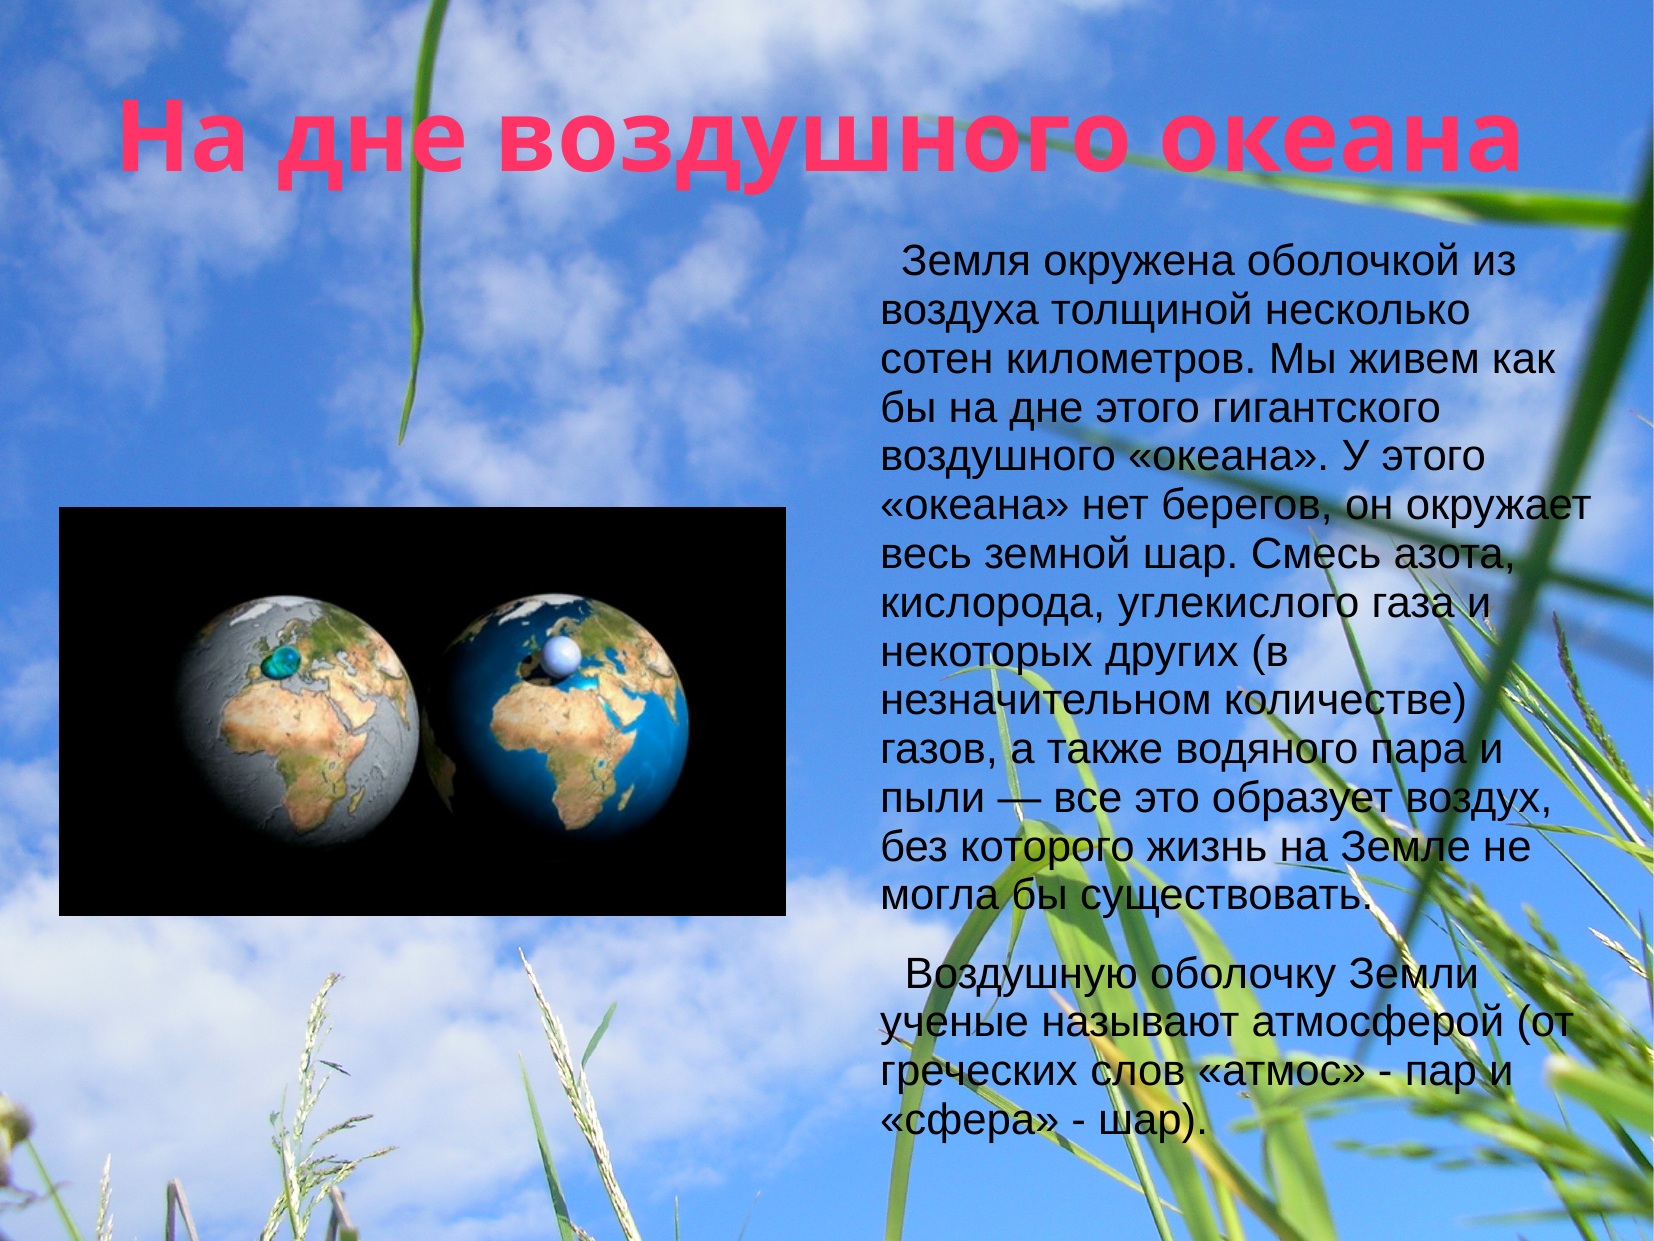

# На дне воздушного океана
 Земля окружена оболочкой из воздуха толщиной несколько сотен километров. Мы живем как бы на дне этого гигантского воздушного «океана». У этого «океана» нет берегов, он окружает весь земной шар. Смесь азота, кислорода, углекислого газа и некоторых других (в незначительном количестве) газов, а также водяного пара и пыли — все это образует воздух, без которого жизнь на Земле не могла бы существовать.
 Воздушную оболочку Земли ученые называют атмосферой (от греческих слов «атмос» - пар и «сфера» - шар).